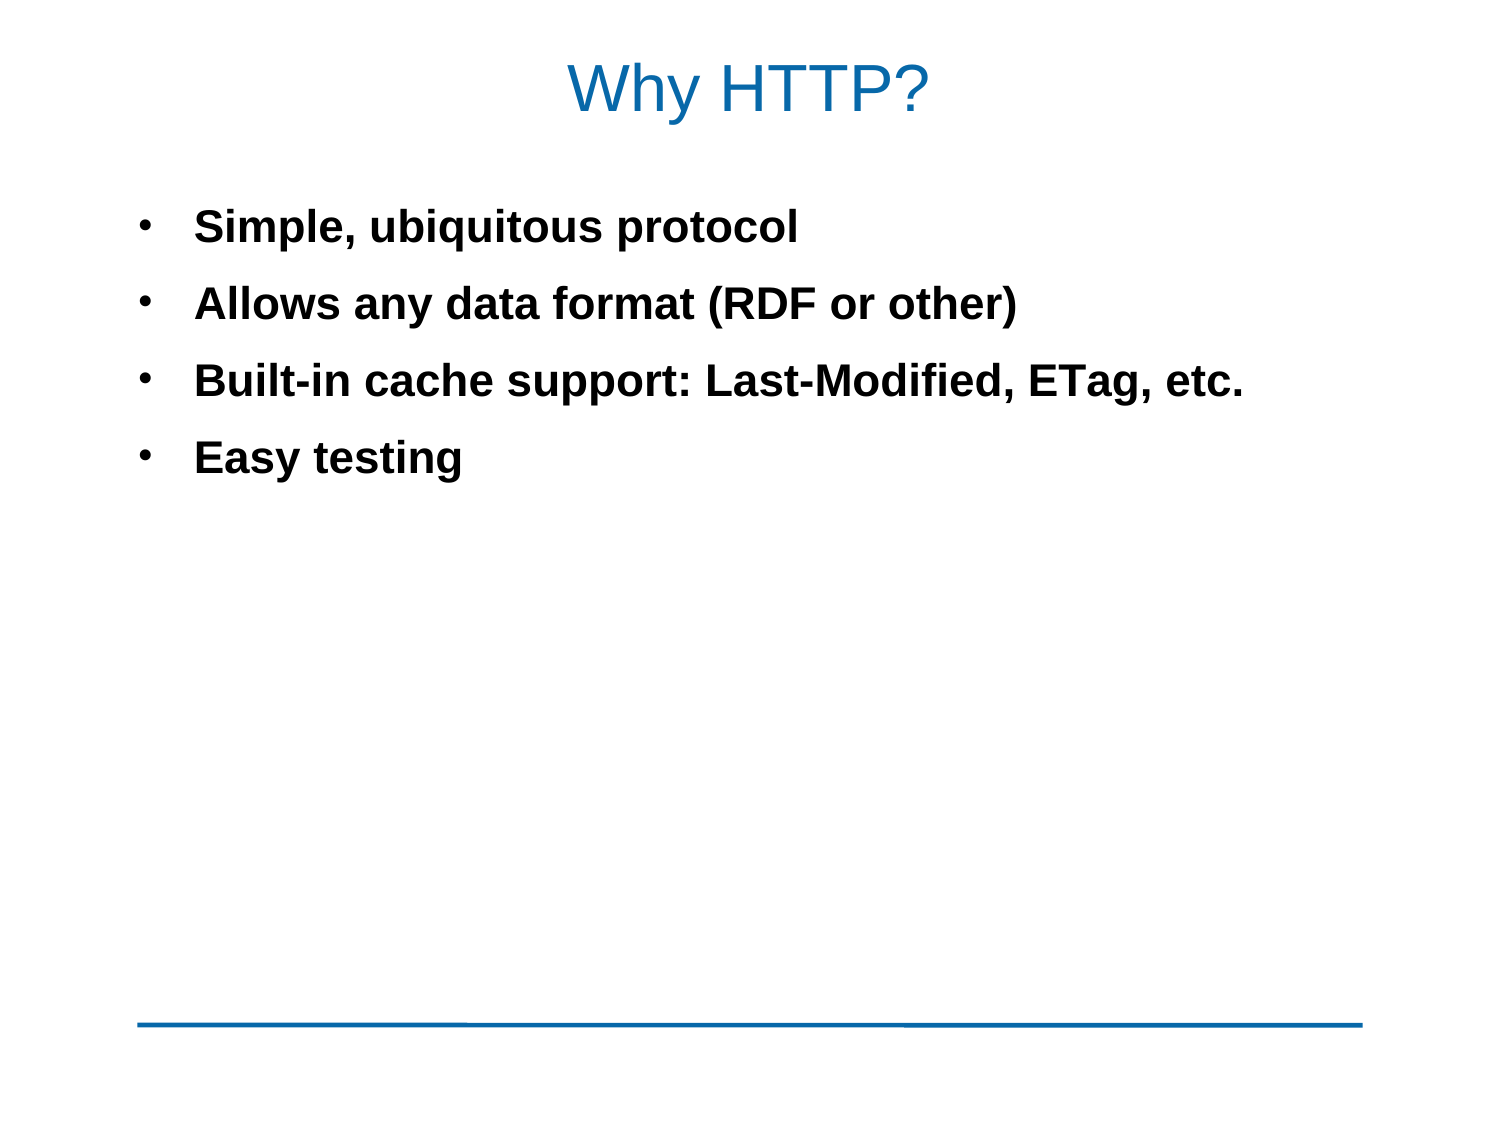

# Why HTTP?
Simple, ubiquitous protocol
Allows any data format (RDF or other)
Built-in cache support: Last-Modified, ETag, etc.
Easy testing